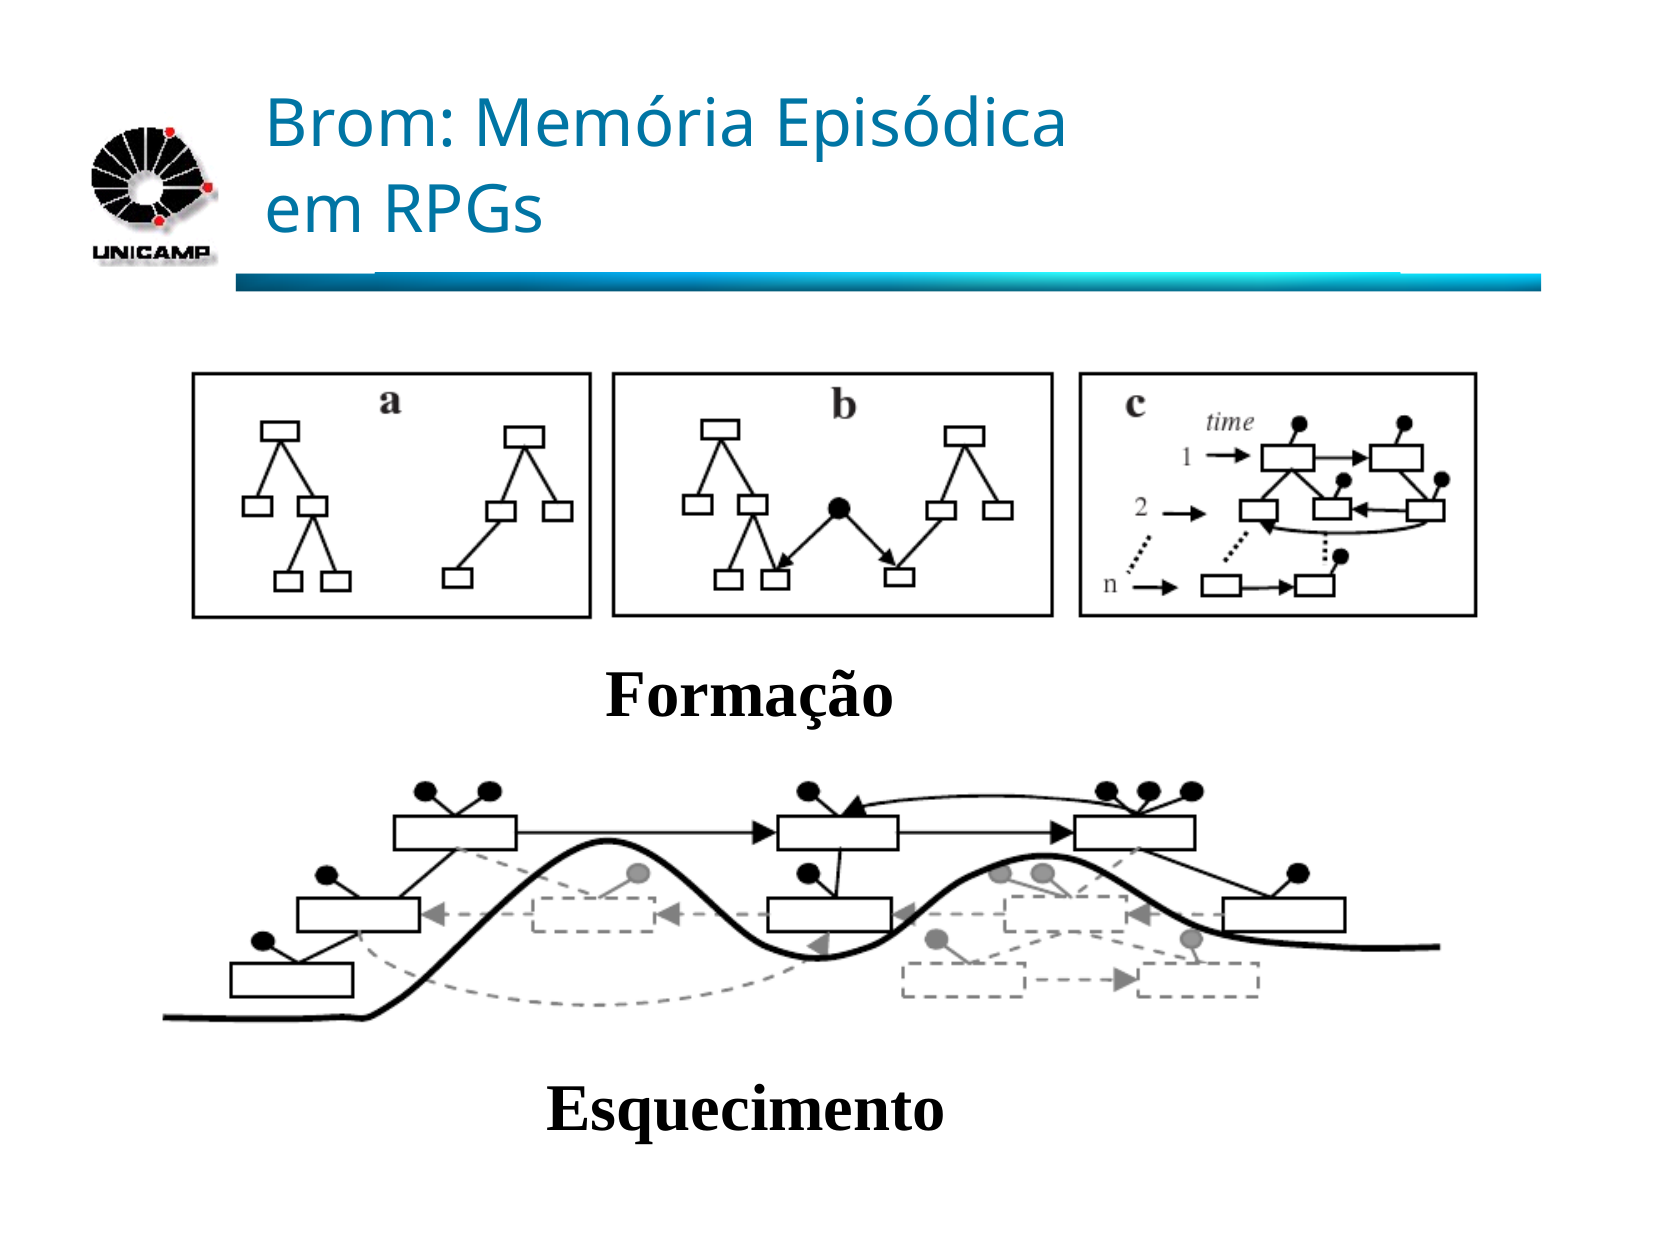

# Brom: Memória Episódica em RPGs
Formação
Esquecimento